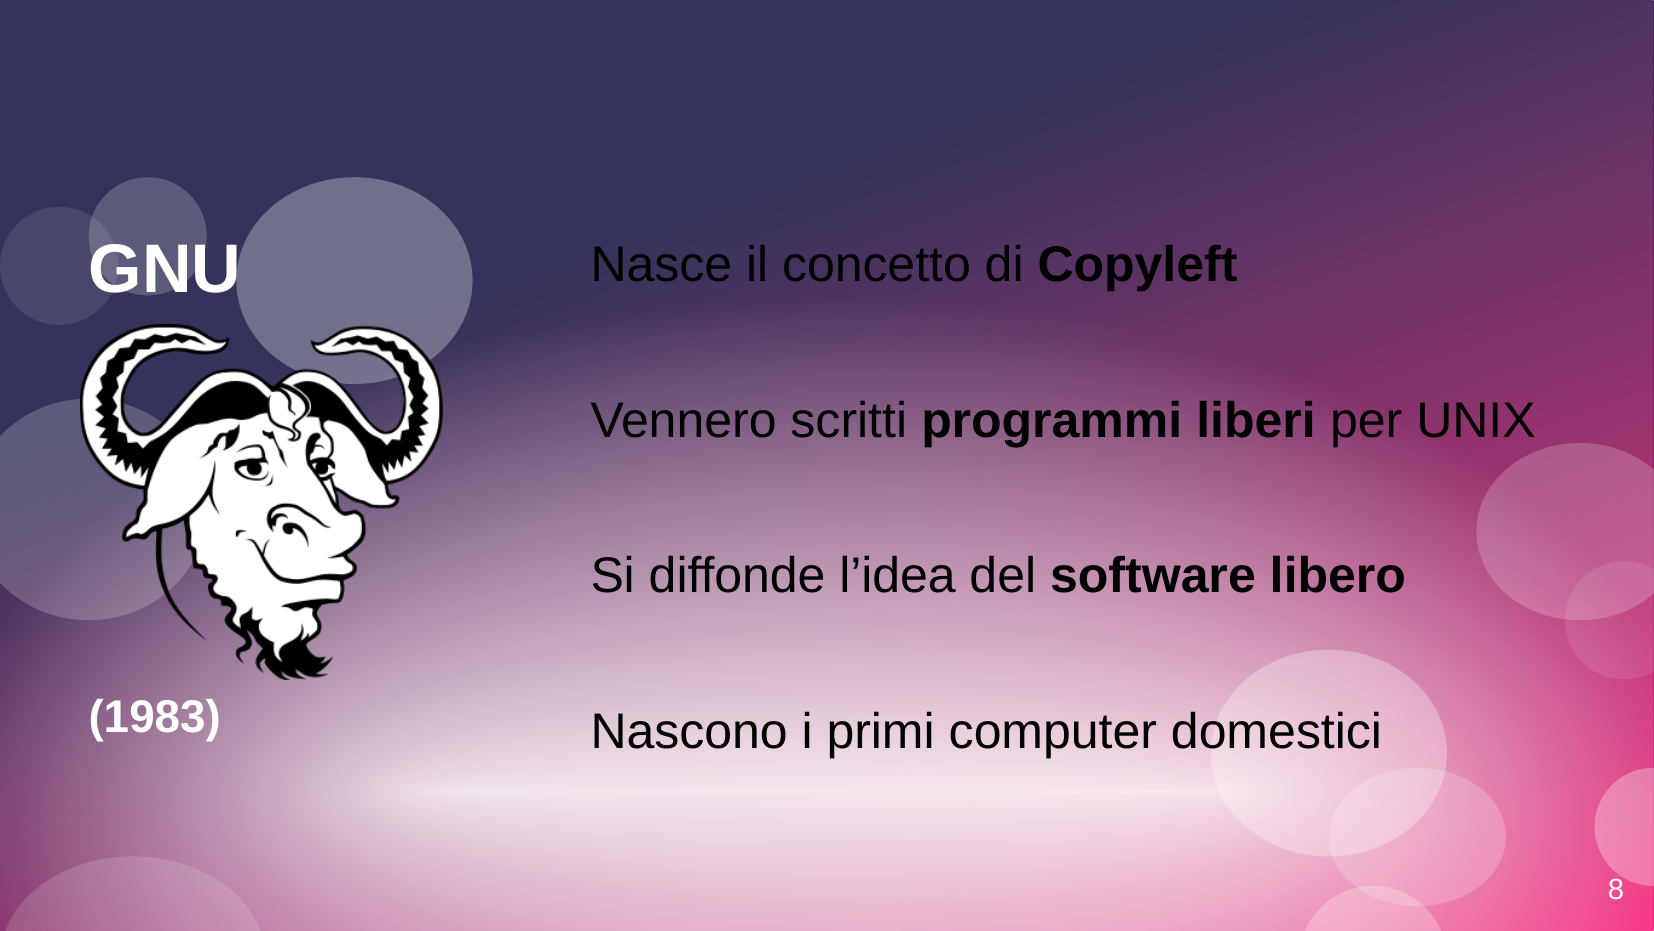

# GNU (1983)
Nasce il concetto di Copyleft
Vennero scritti programmi liberi per UNIX
Si diffonde l’idea del software libero
Nascono i primi computer domestici